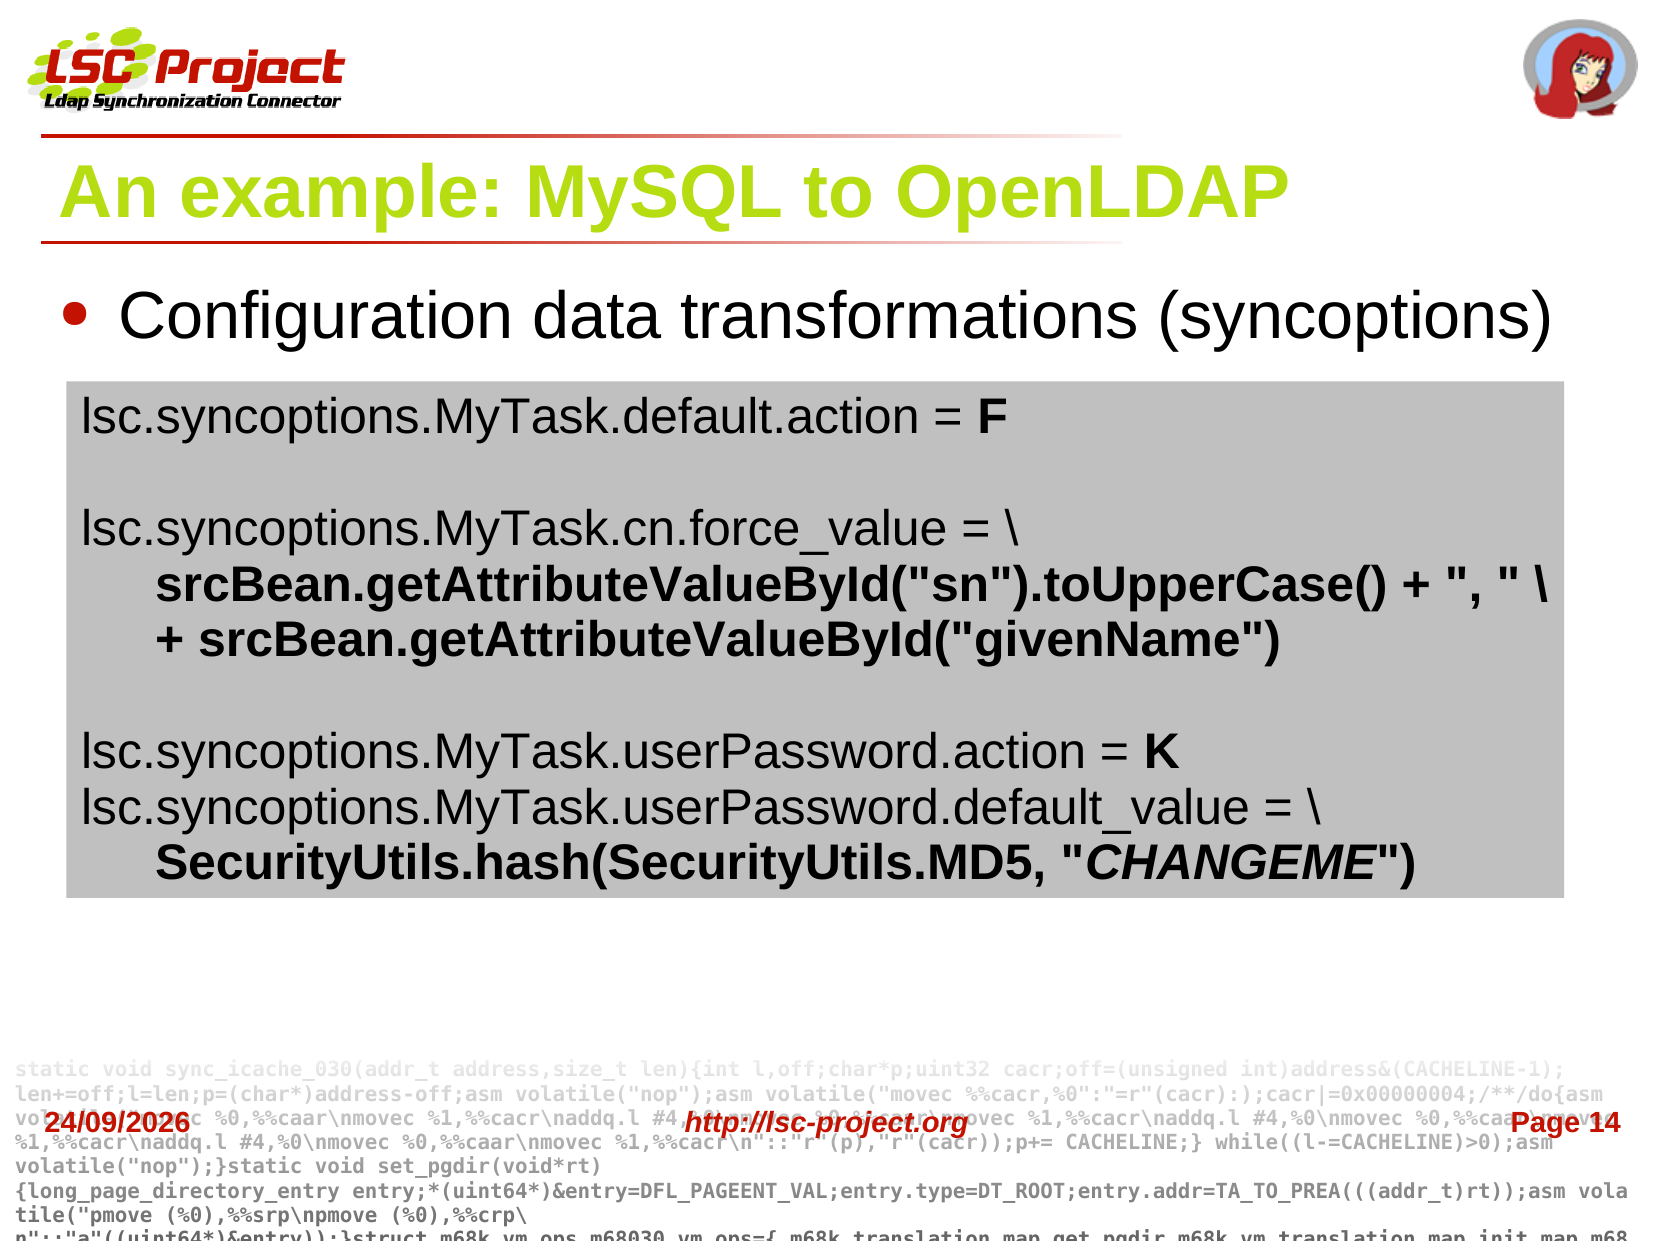

# An example: MySQL to OpenLDAP
Configuration data transformations (syncoptions)
lsc.syncoptions.MyTask.default.action = F
lsc.syncoptions.MyTask.cn.force_value = \
	srcBean.getAttributeValueById("sn").toUpperCase() + ", " \
	+ srcBean.getAttributeValueById("givenName")
lsc.syncoptions.MyTask.userPassword.action = K
lsc.syncoptions.MyTask.userPassword.default_value = \
	SecurityUtils.hash(SecurityUtils.MD5, "CHANGEME")